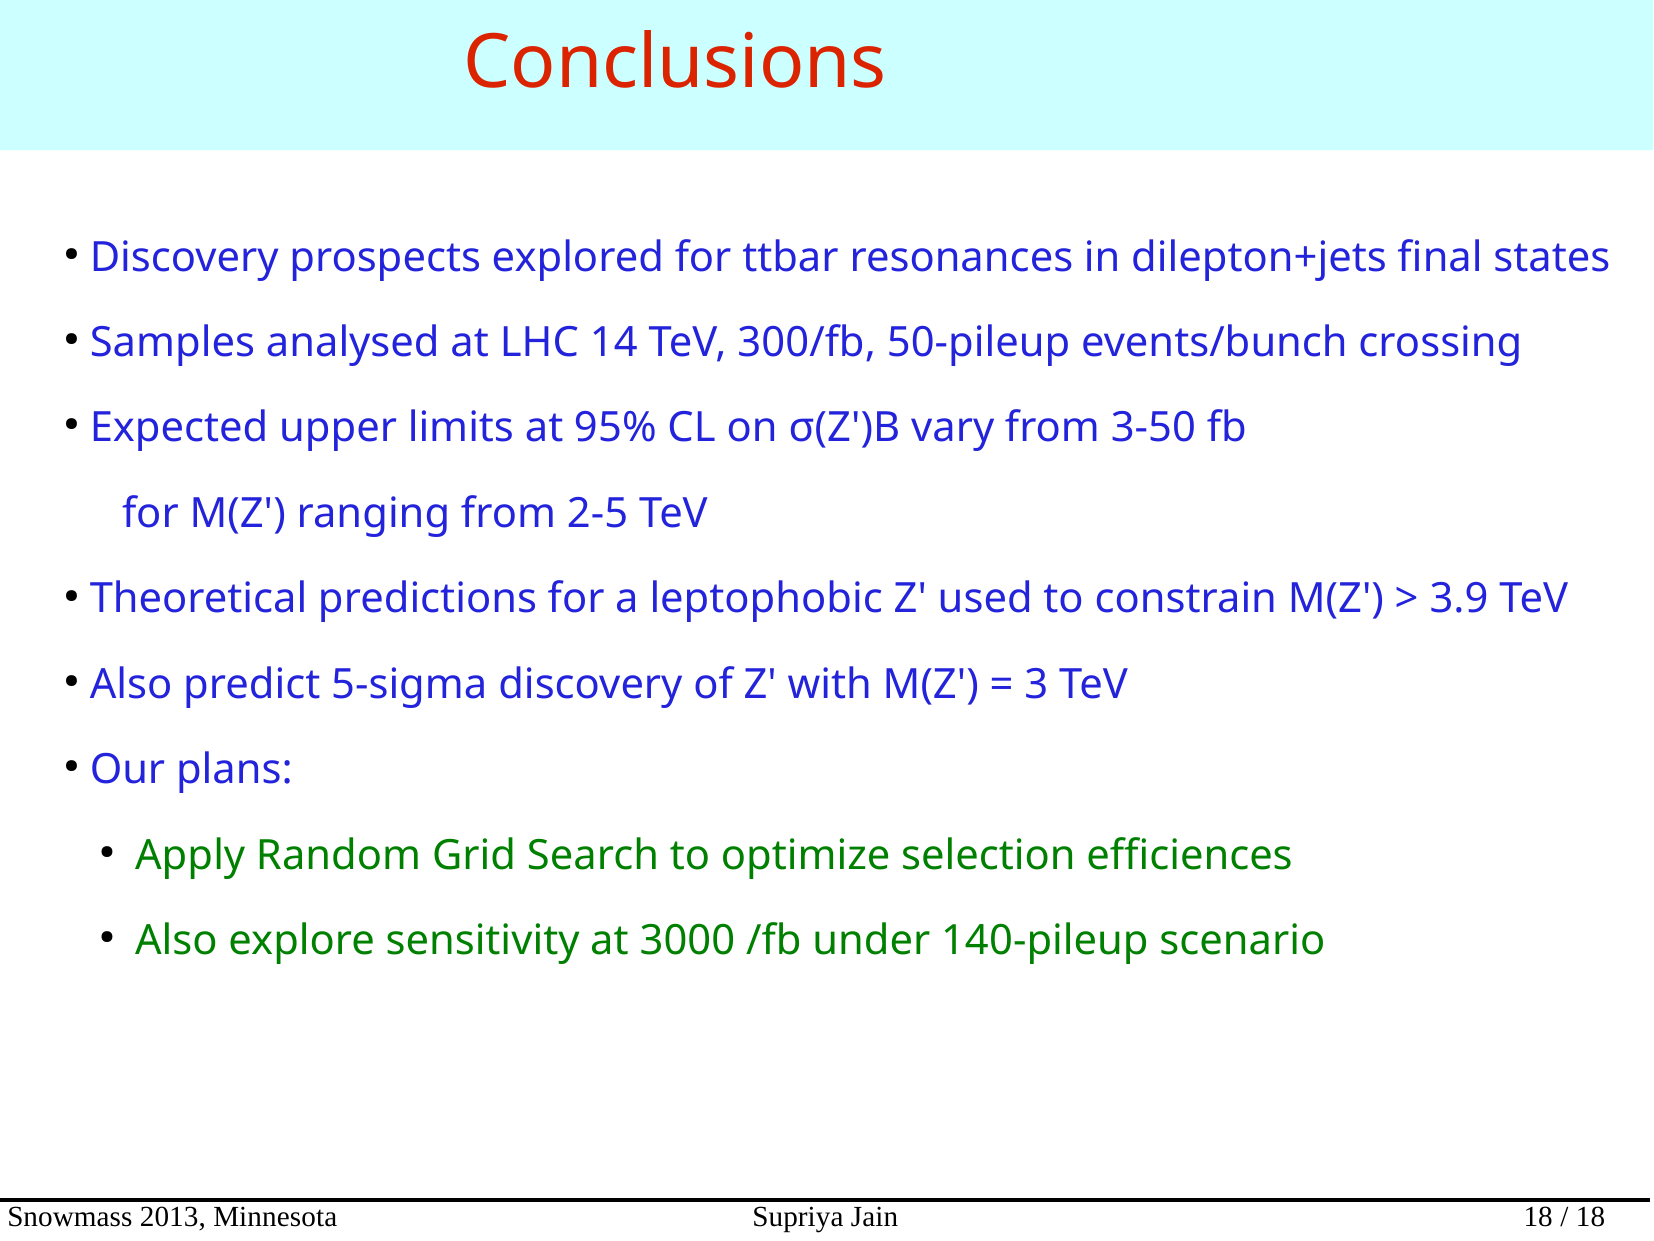

Conclusions
 Discovery prospects explored for ttbar resonances in dilepton+jets final states
 Samples analysed at LHC 14 TeV, 300/fb, 50-pileup events/bunch crossing
 Expected upper limits at 95% CL on σ(Z')B vary from 3-50 fb
 for M(Z') ranging from 2-5 TeV
 Theoretical predictions for a leptophobic Z' used to constrain M(Z') > 3.9 TeV
 Also predict 5-sigma discovery of Z' with M(Z') = 3 TeV
 Our plans:
Apply Random Grid Search to optimize selection efficiences
Also explore sensitivity at 3000 /fb under 140-pileup scenario
18